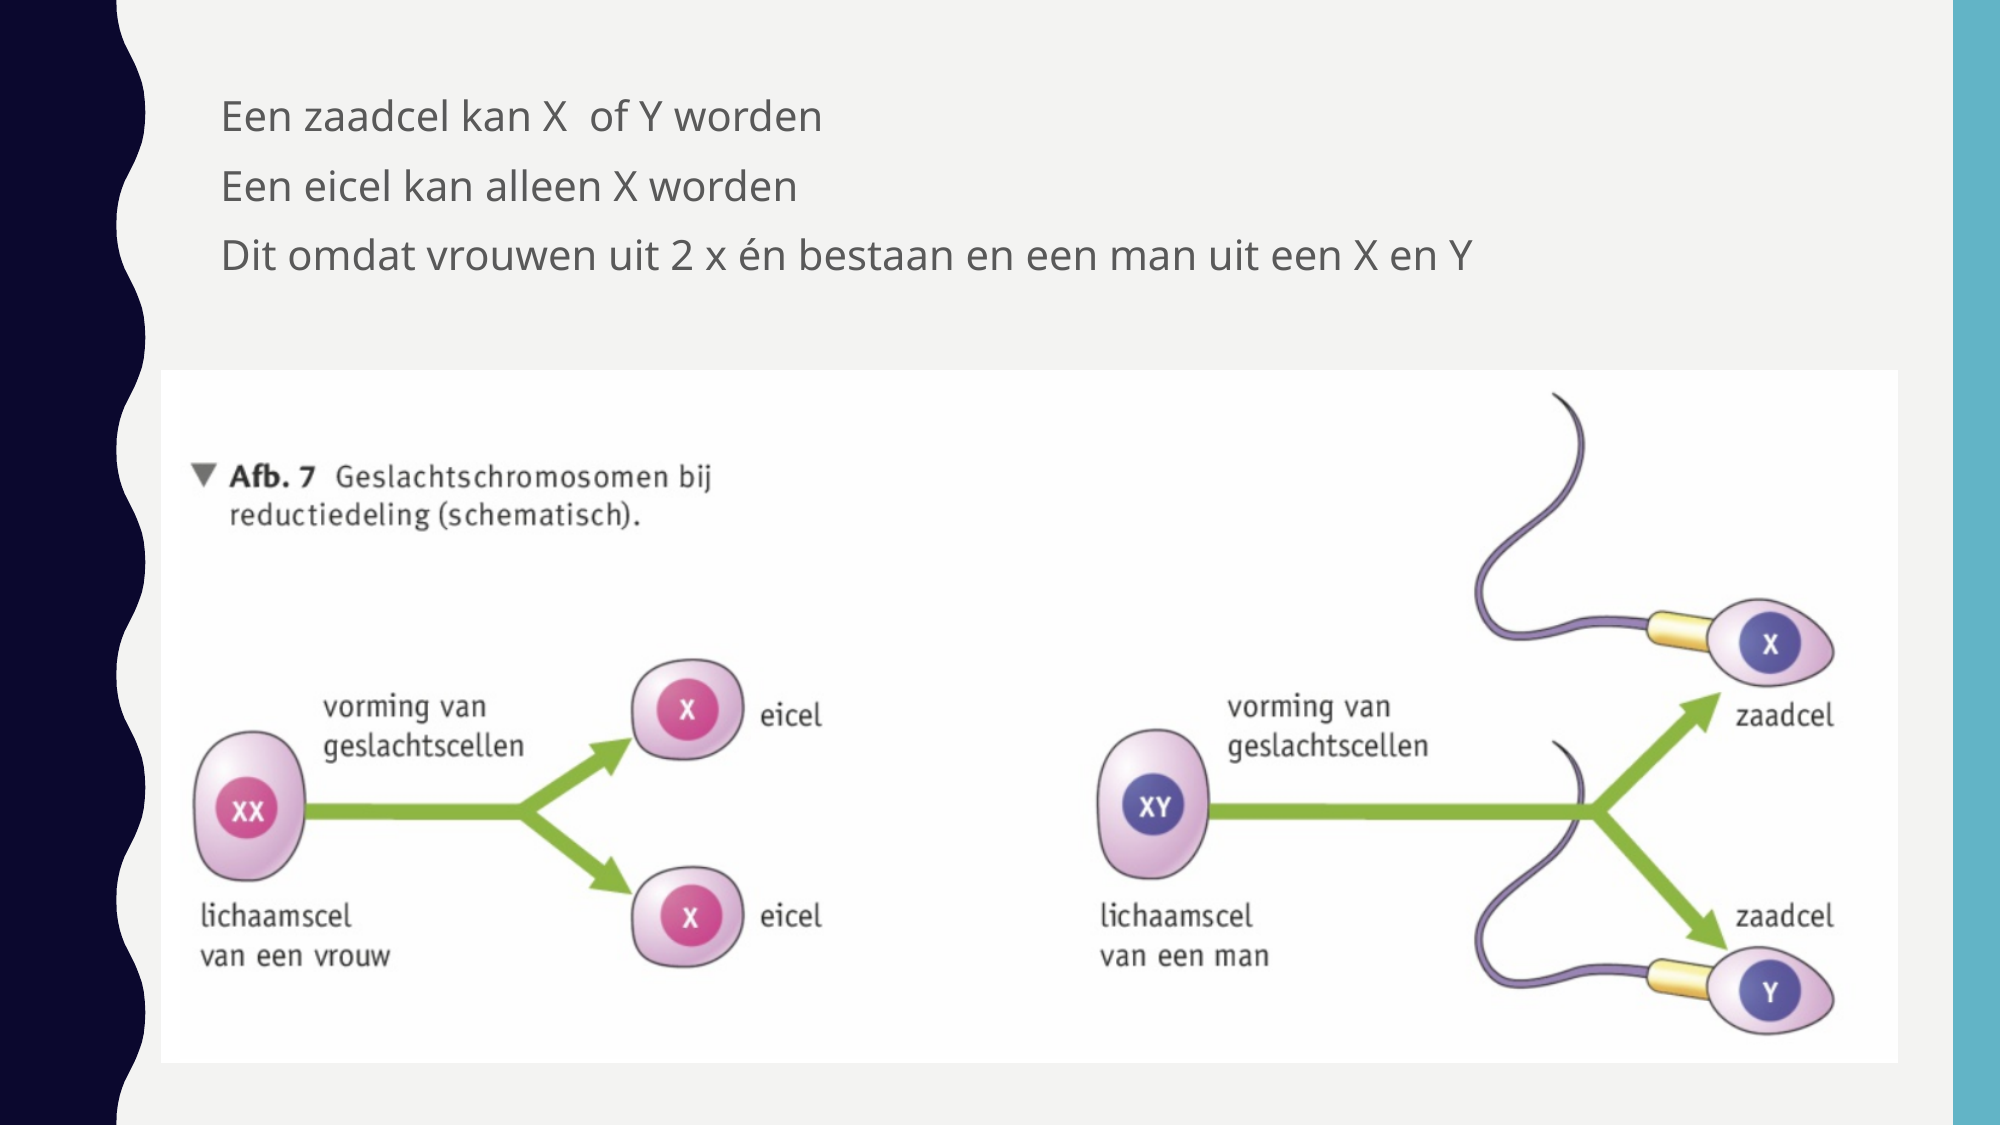

Een zaadcel kan X of Y worden
Een eicel kan alleen X worden
Dit omdat vrouwen uit 2 x én bestaan en een man uit een X en Y
#